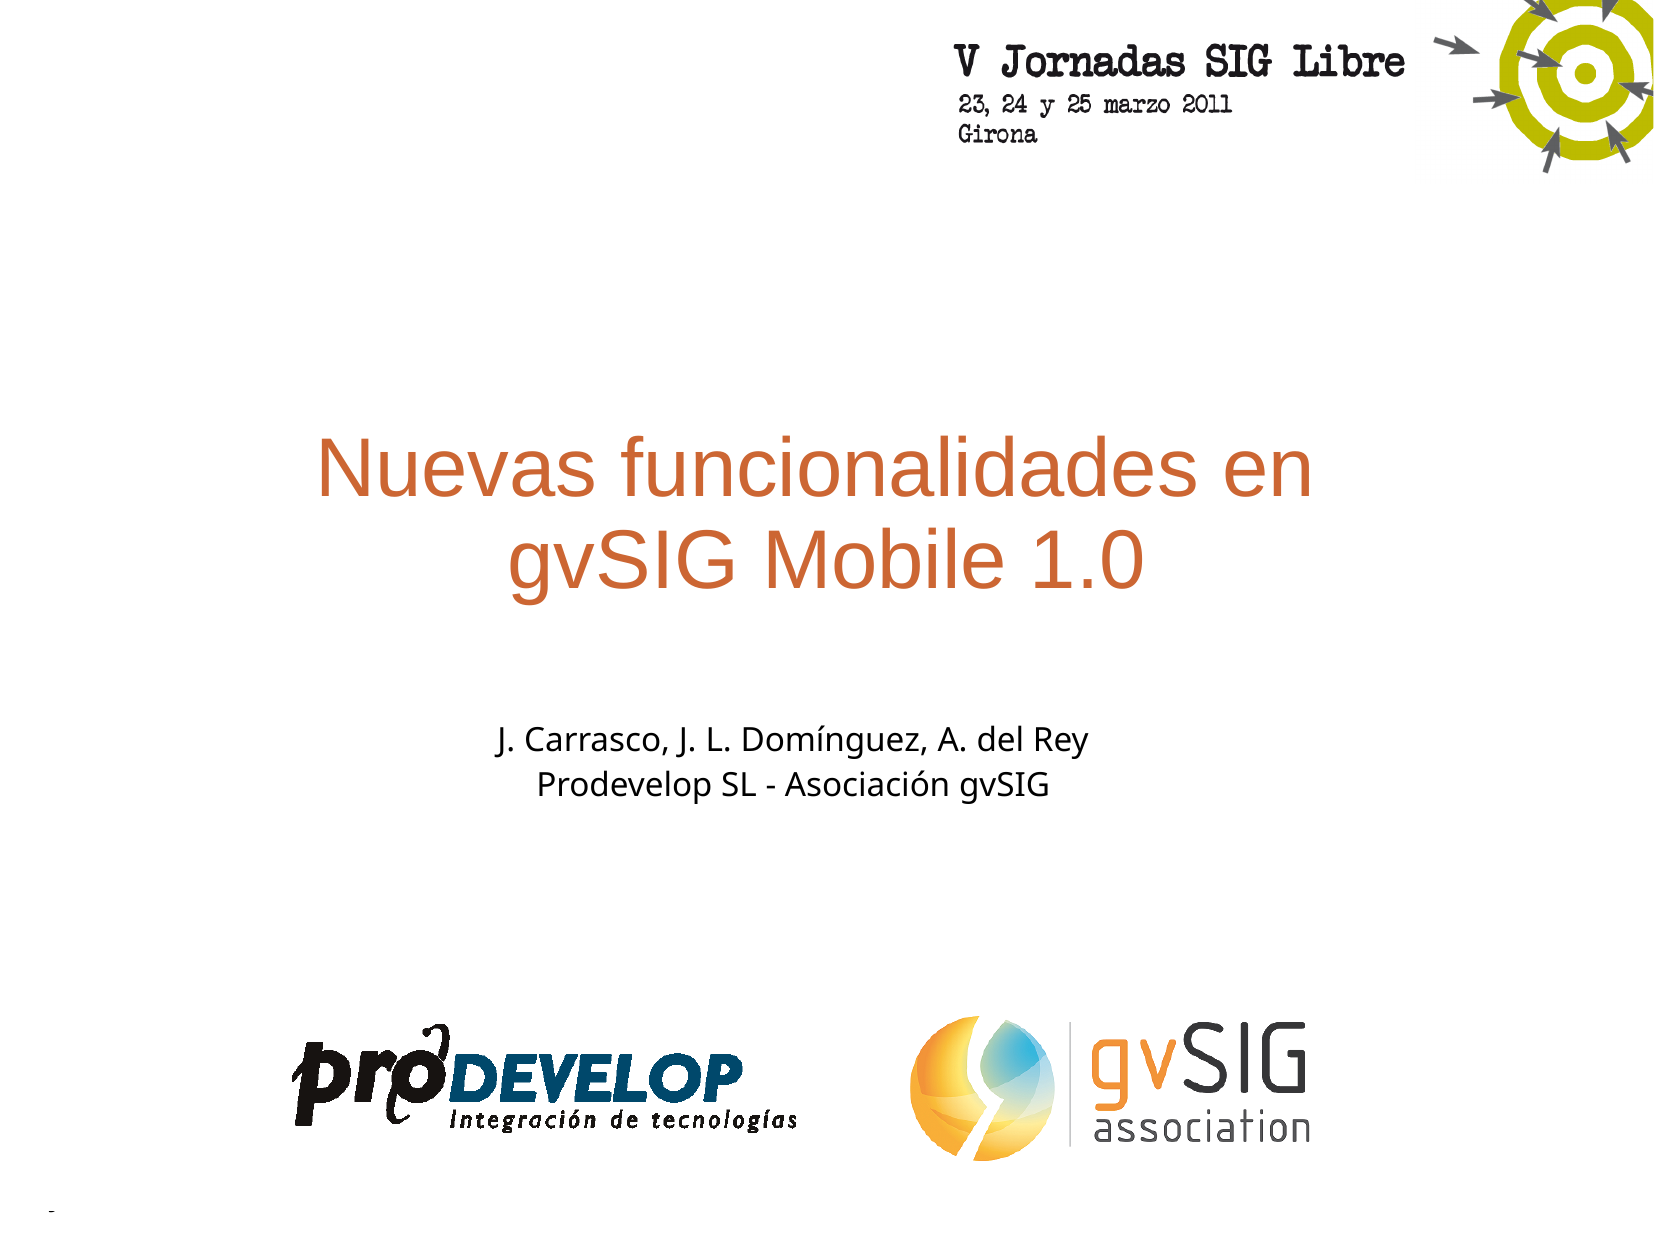

Nuevas funcionalidades en
gvSIG Mobile 1.0
J. Carrasco, J. L. Domínguez, A. del Rey
Prodevelop SL - Asociación gvSIG